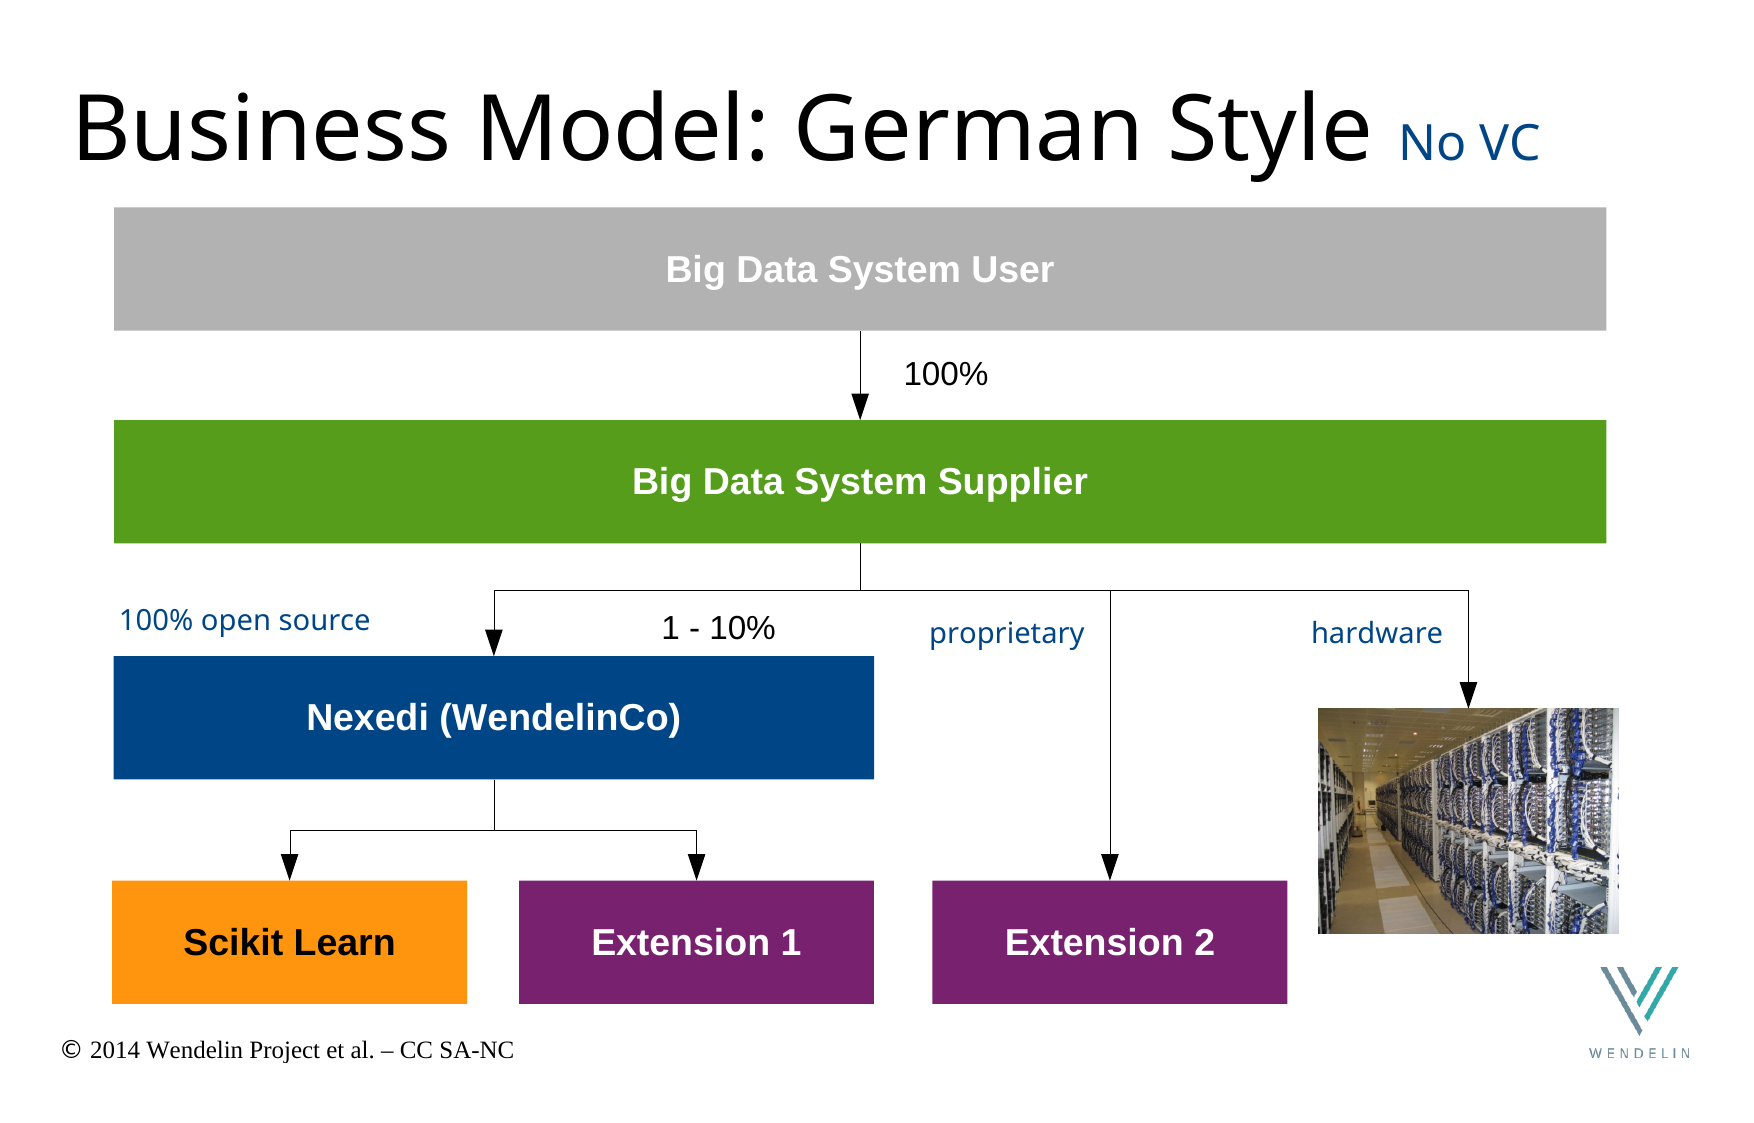

# Business Model: German Style No VC
Big Data System User
100%
Big Data System Supplier
100% open source
1 - 10%
proprietary
hardware
Nexedi (WendelinCo)
Scikit Learn
Extension 1
Extension 2